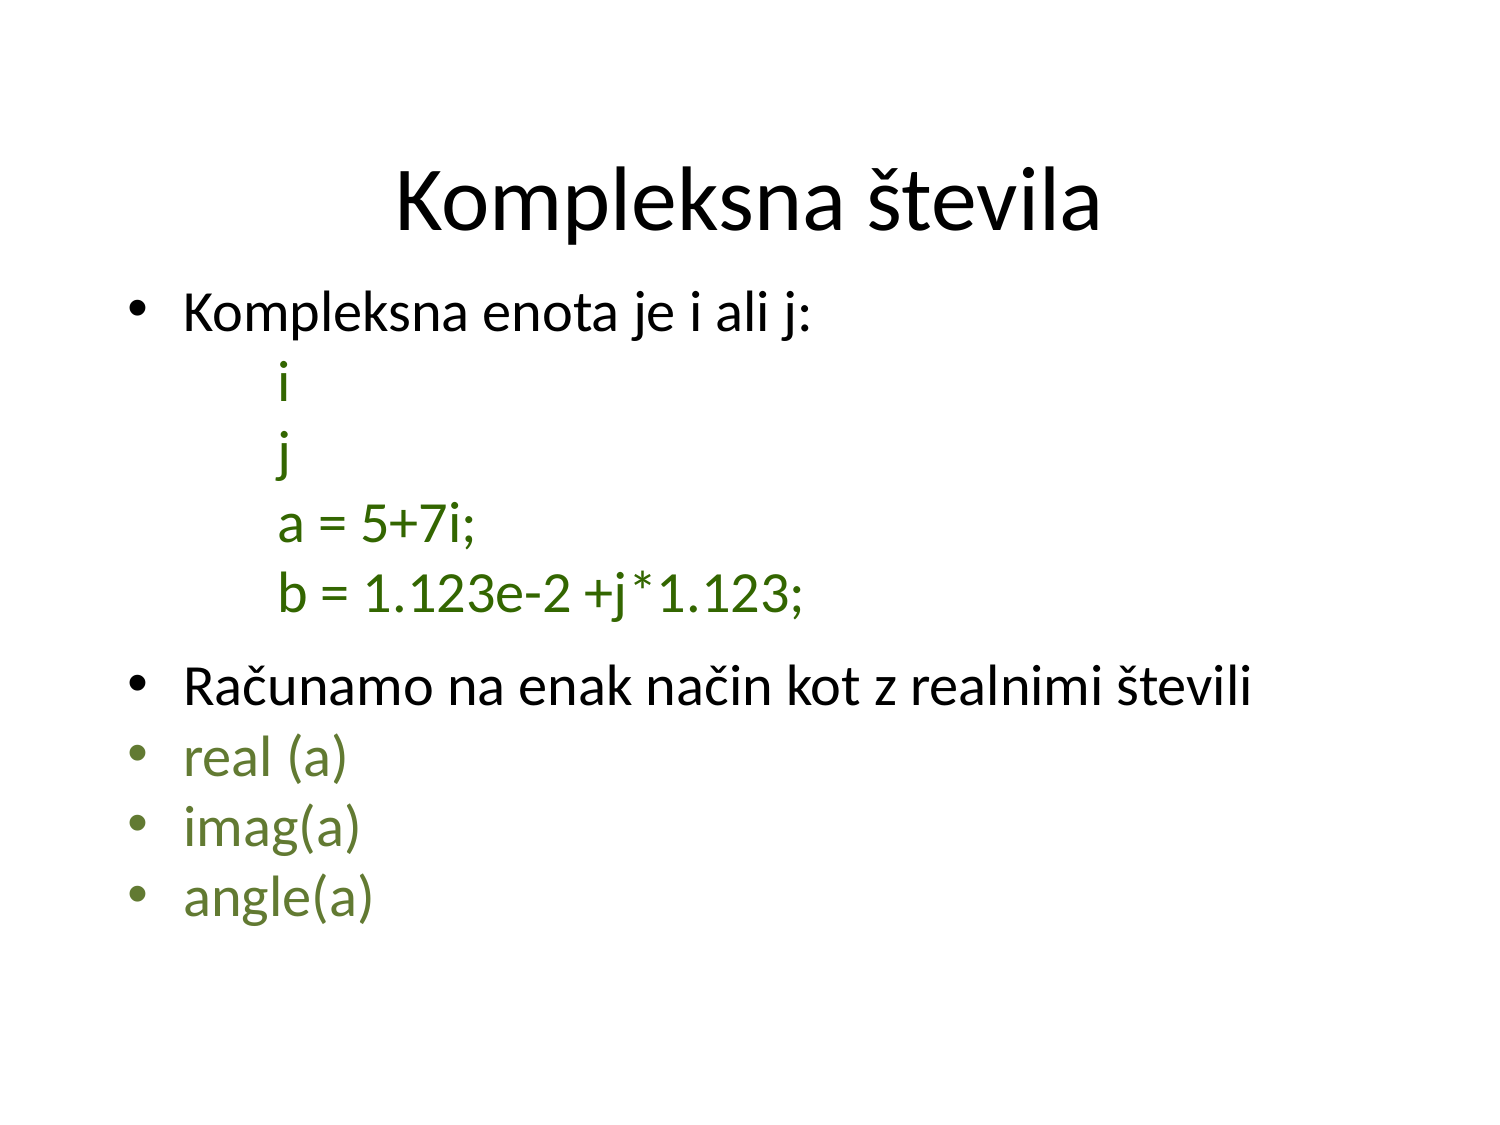

# Kompleksna števila
Kompleksna enota je i ali j:
		i
		j
		a = 5+7i;
		b = 1.123e-2 +j*1.123;
Računamo na enak način kot z realnimi števili
real (a)
imag(a)
angle(a)